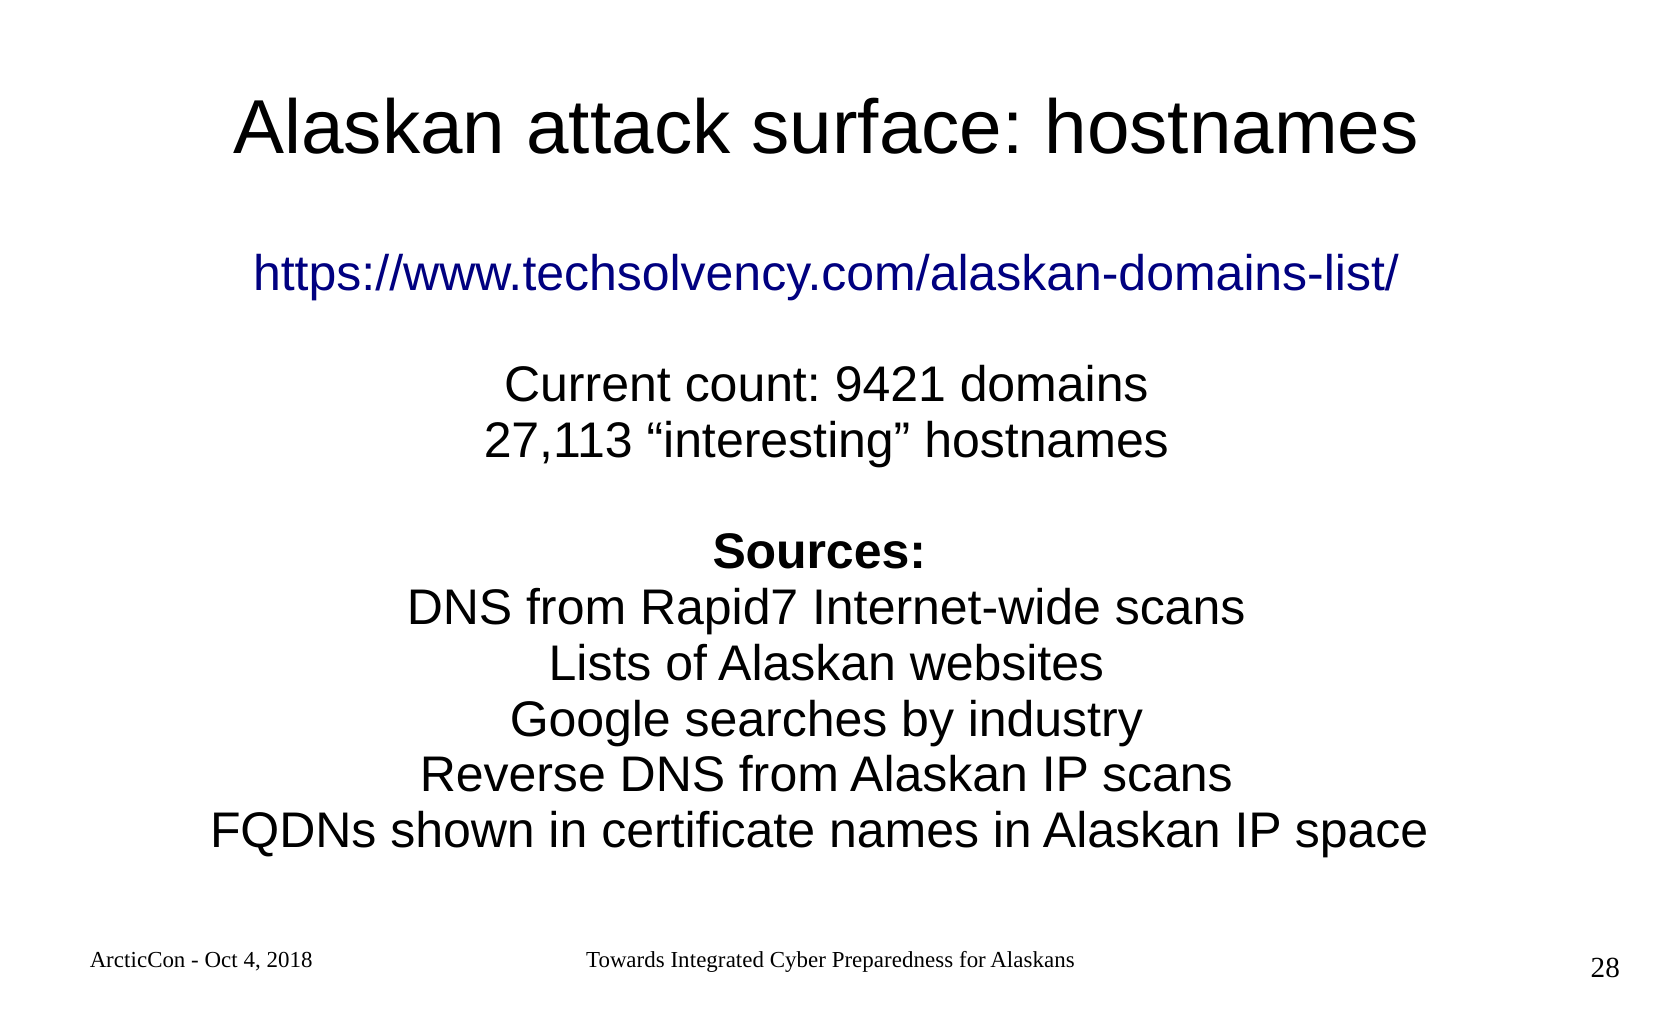

# Alaskan attack surface: hostnames
https://www.techsolvency.com/alaskan-domains-list/
Current count: 9421 domains
27,113 “interesting” hostnames
Sources:
DNS from Rapid7 Internet-wide scans
Lists of Alaskan websites
Google searches by industry
Reverse DNS from Alaskan IP scans
FQDNs shown in certificate names in Alaskan IP space